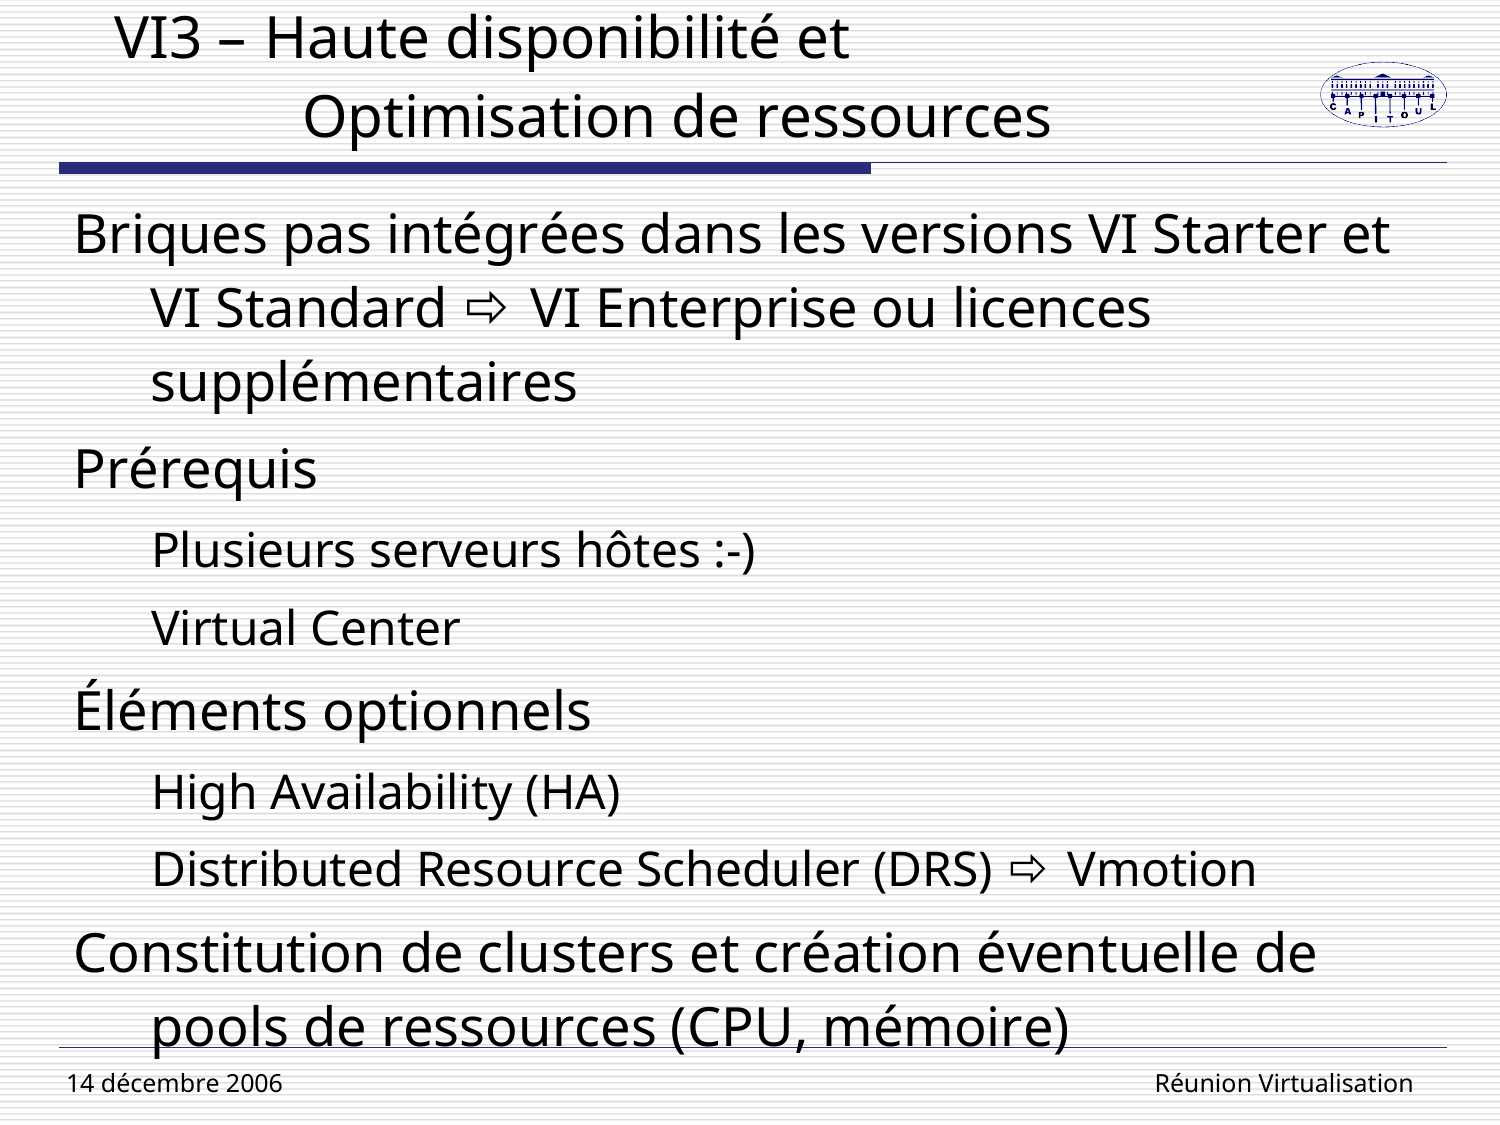

# VI3 –	Haute disponibilité et Optimisation de ressources
Briques pas intégrées dans les versions VI Starter et VI Standard  VI Enterprise ou licences supplémentaires
Prérequis
Plusieurs serveurs hôtes :-)
Virtual Center
Éléments optionnels
High Availability (HA)
Distributed Resource Scheduler (DRS)  Vmotion
Constitution de clusters et création éventuelle de pools de ressources (CPU, mémoire)
14 décembre 2006
Réunion Virtualisation